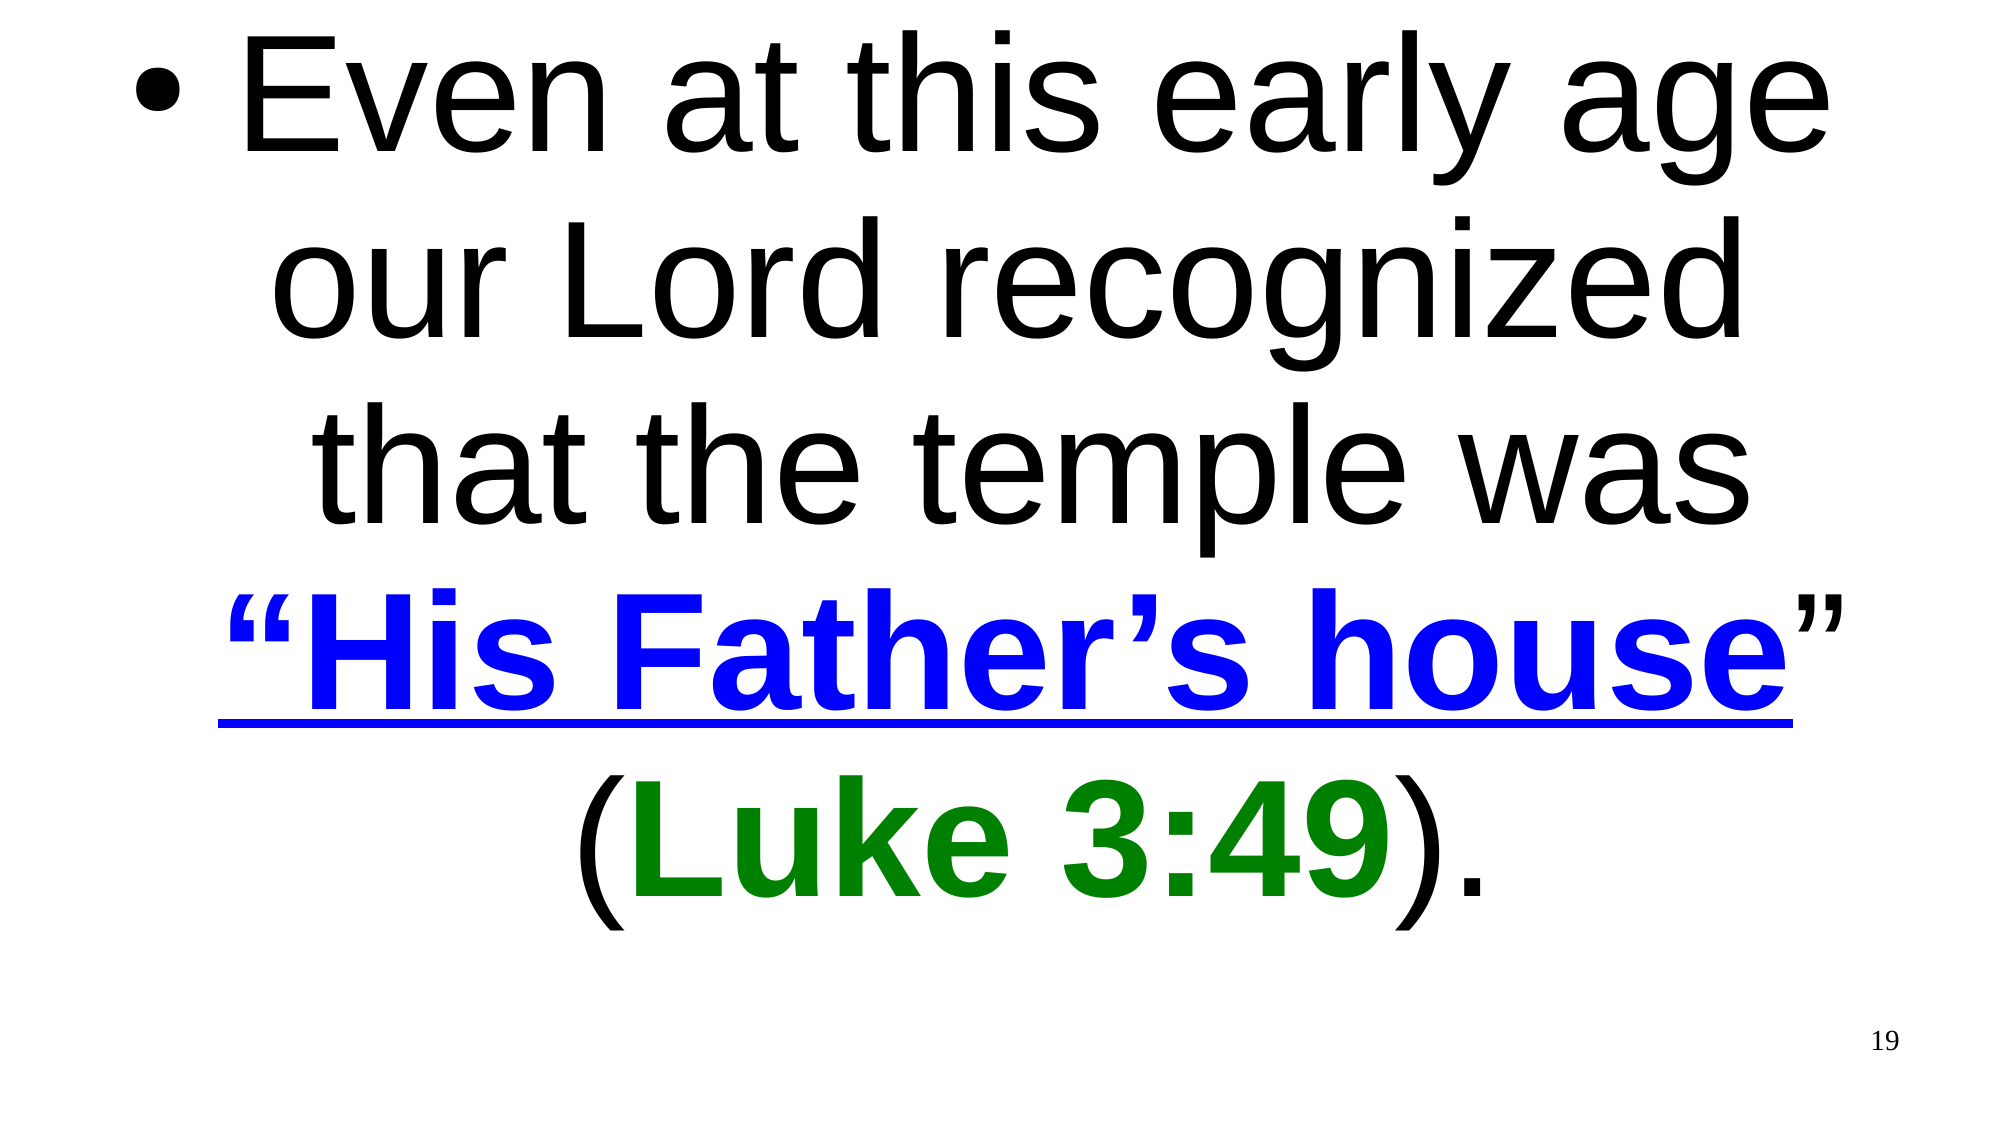

# Even at this early age our Lord recognized that the temple was “His Father’s house” (Luke 3:49).
19